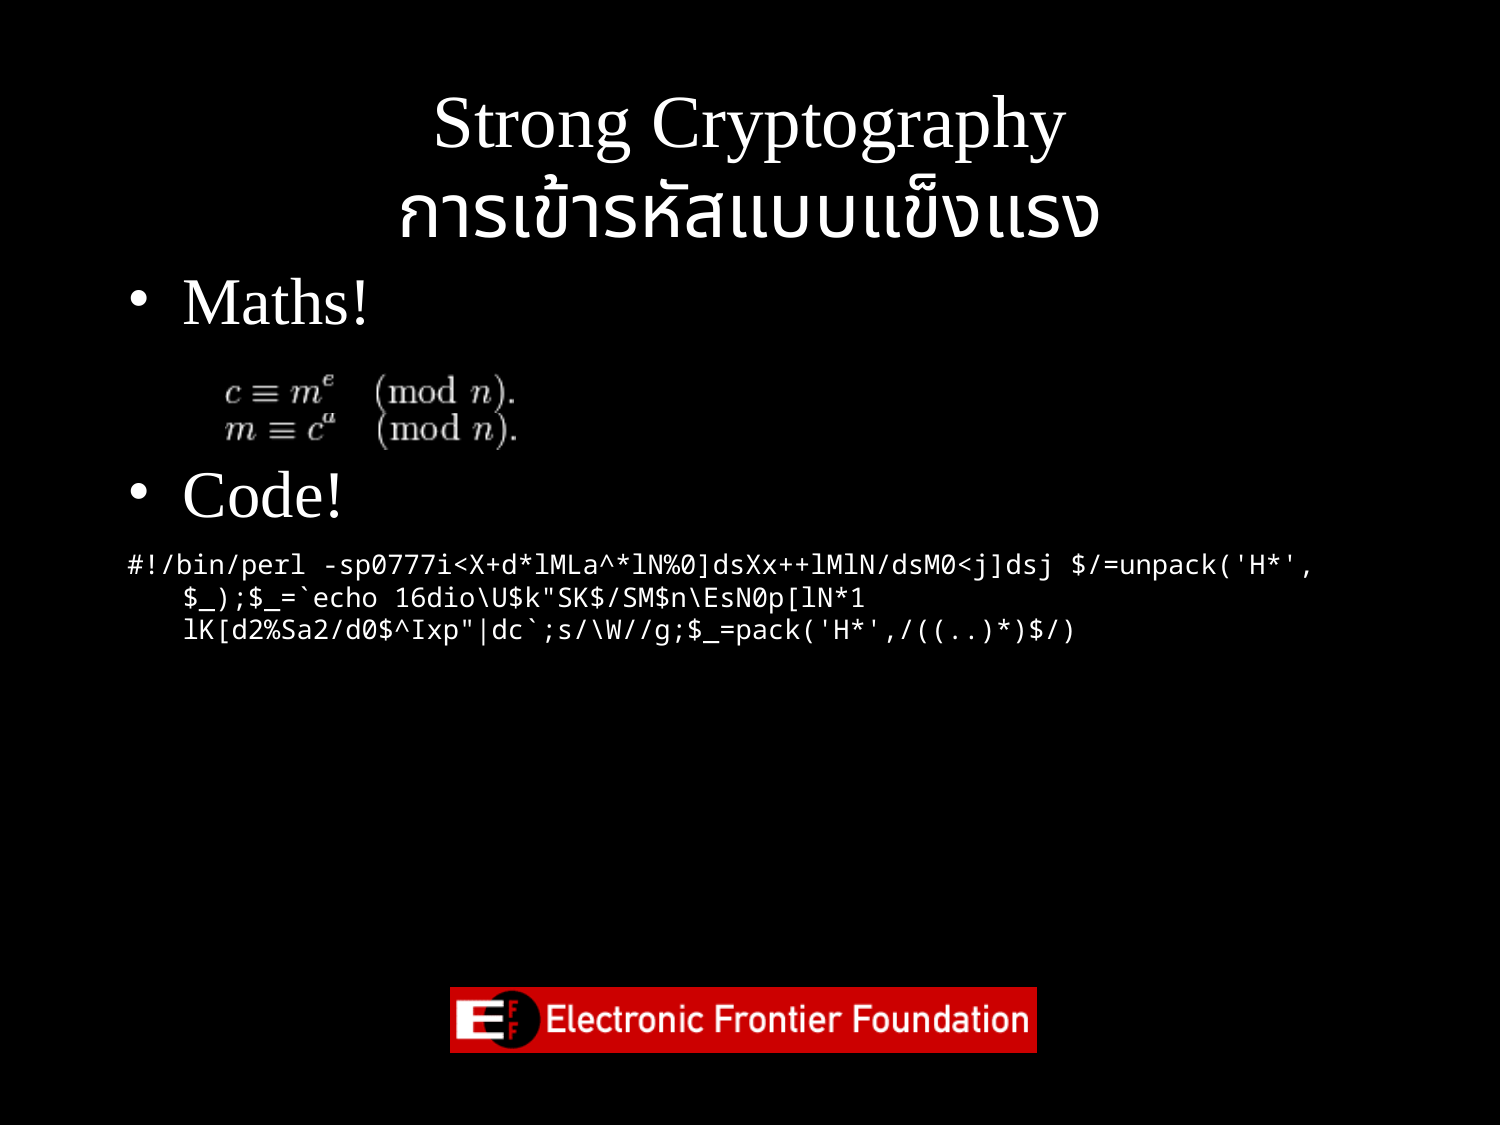

# Strong Cryptography การเข้ารหัสแบบแข็งแรง
Maths!
Code!
#!/bin/perl -sp0777i<X+d*lMLa^*lN%0]dsXx++lMlN/dsM0<j]dsj $/=unpack('H*',$_);$_=`echo 16dio\U$k"SK$/SM$n\EsN0p[lN*1 lK[d2%Sa2/d0$^Ixp"|dc`;s/\W//g;$_=pack('H*',/((..)*)$/)